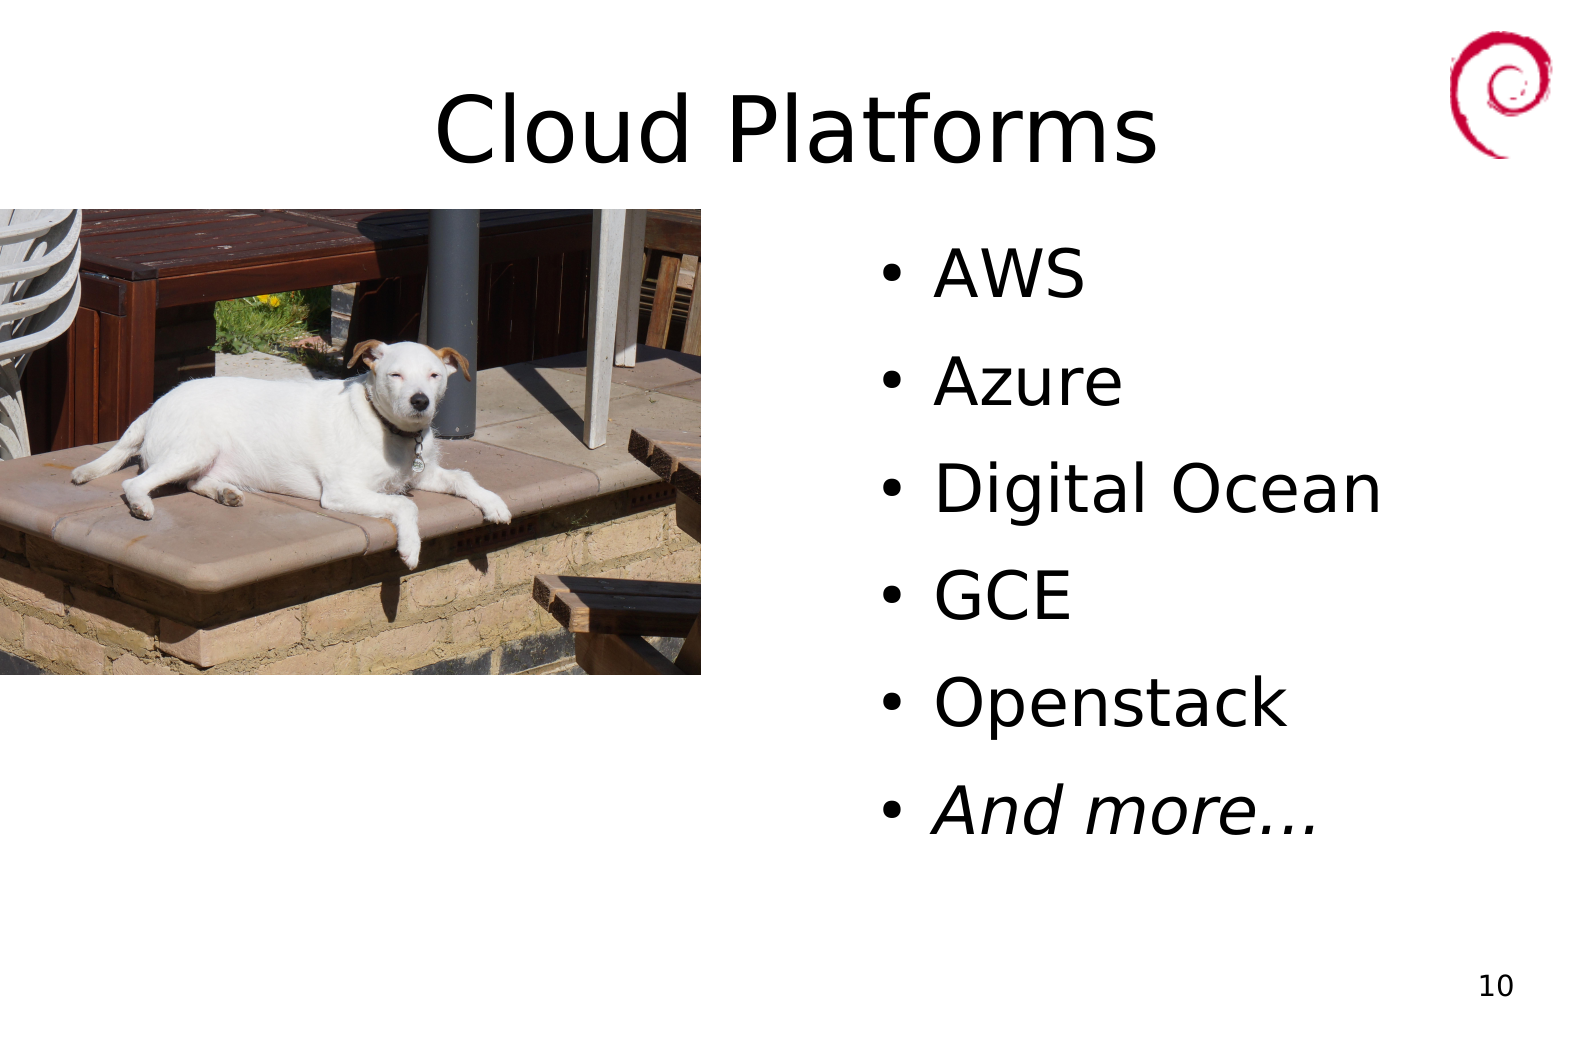

# Cloud Platforms
AWS
Azure
Digital Ocean
GCE
Openstack
And more...
10